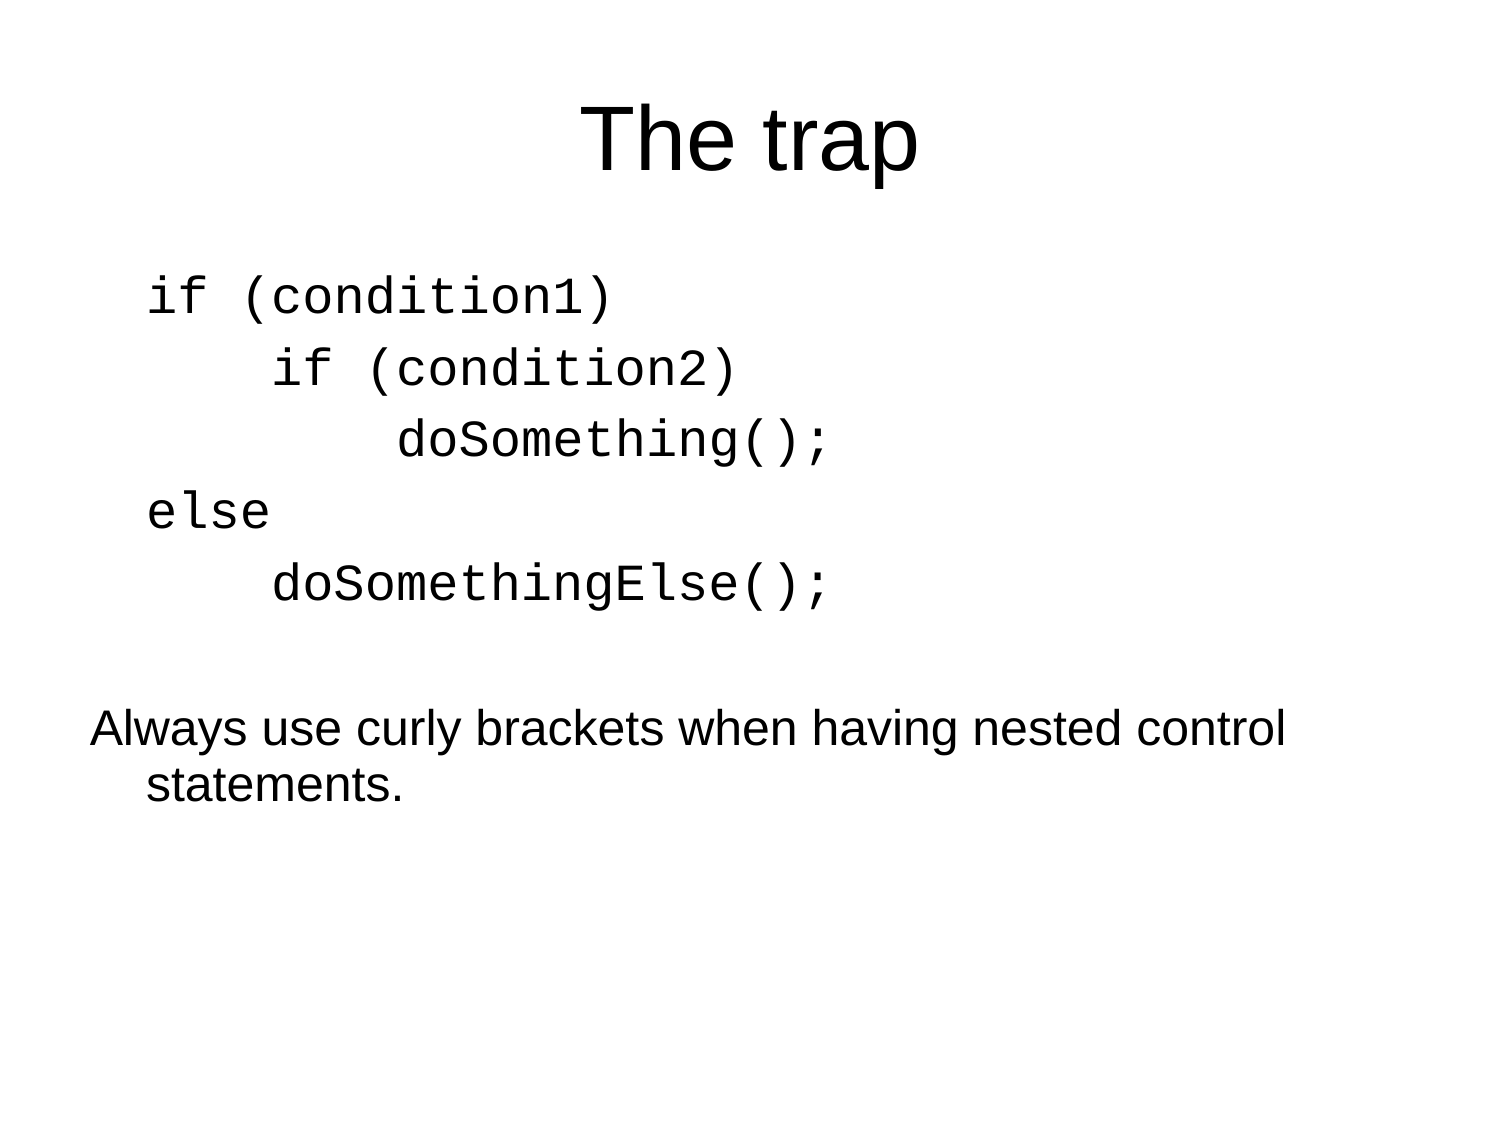

# The trap
	if (condition1)
	 if (condition2)
	 doSomething();
	else
	 doSomethingElse();
Always use curly brackets when having nested control statements.